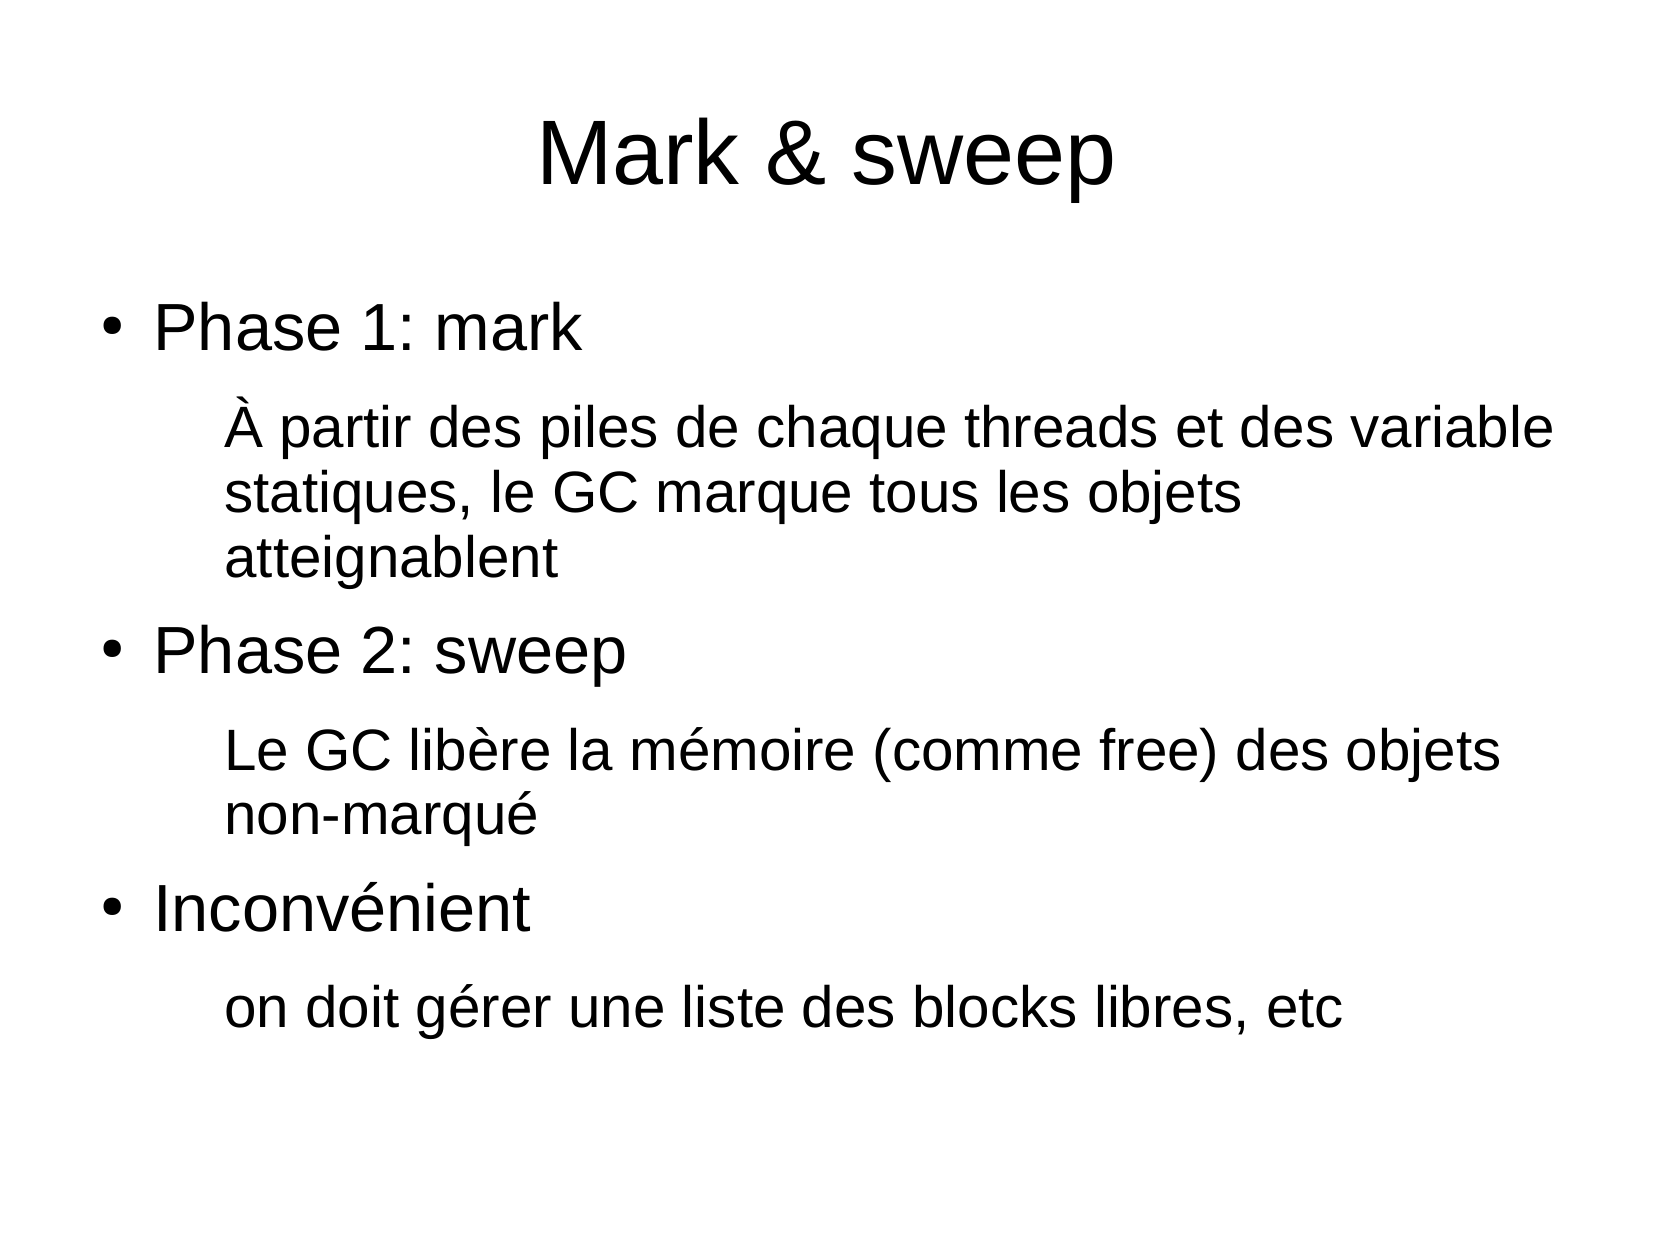

# Mark & sweep
Phase 1: mark
À partir des piles de chaque threads et des variable statiques, le GC marque tous les objets atteignablent
Phase 2: sweep
Le GC libère la mémoire (comme free) des objets non-marqué
Inconvénient
on doit gérer une liste des blocks libres, etc